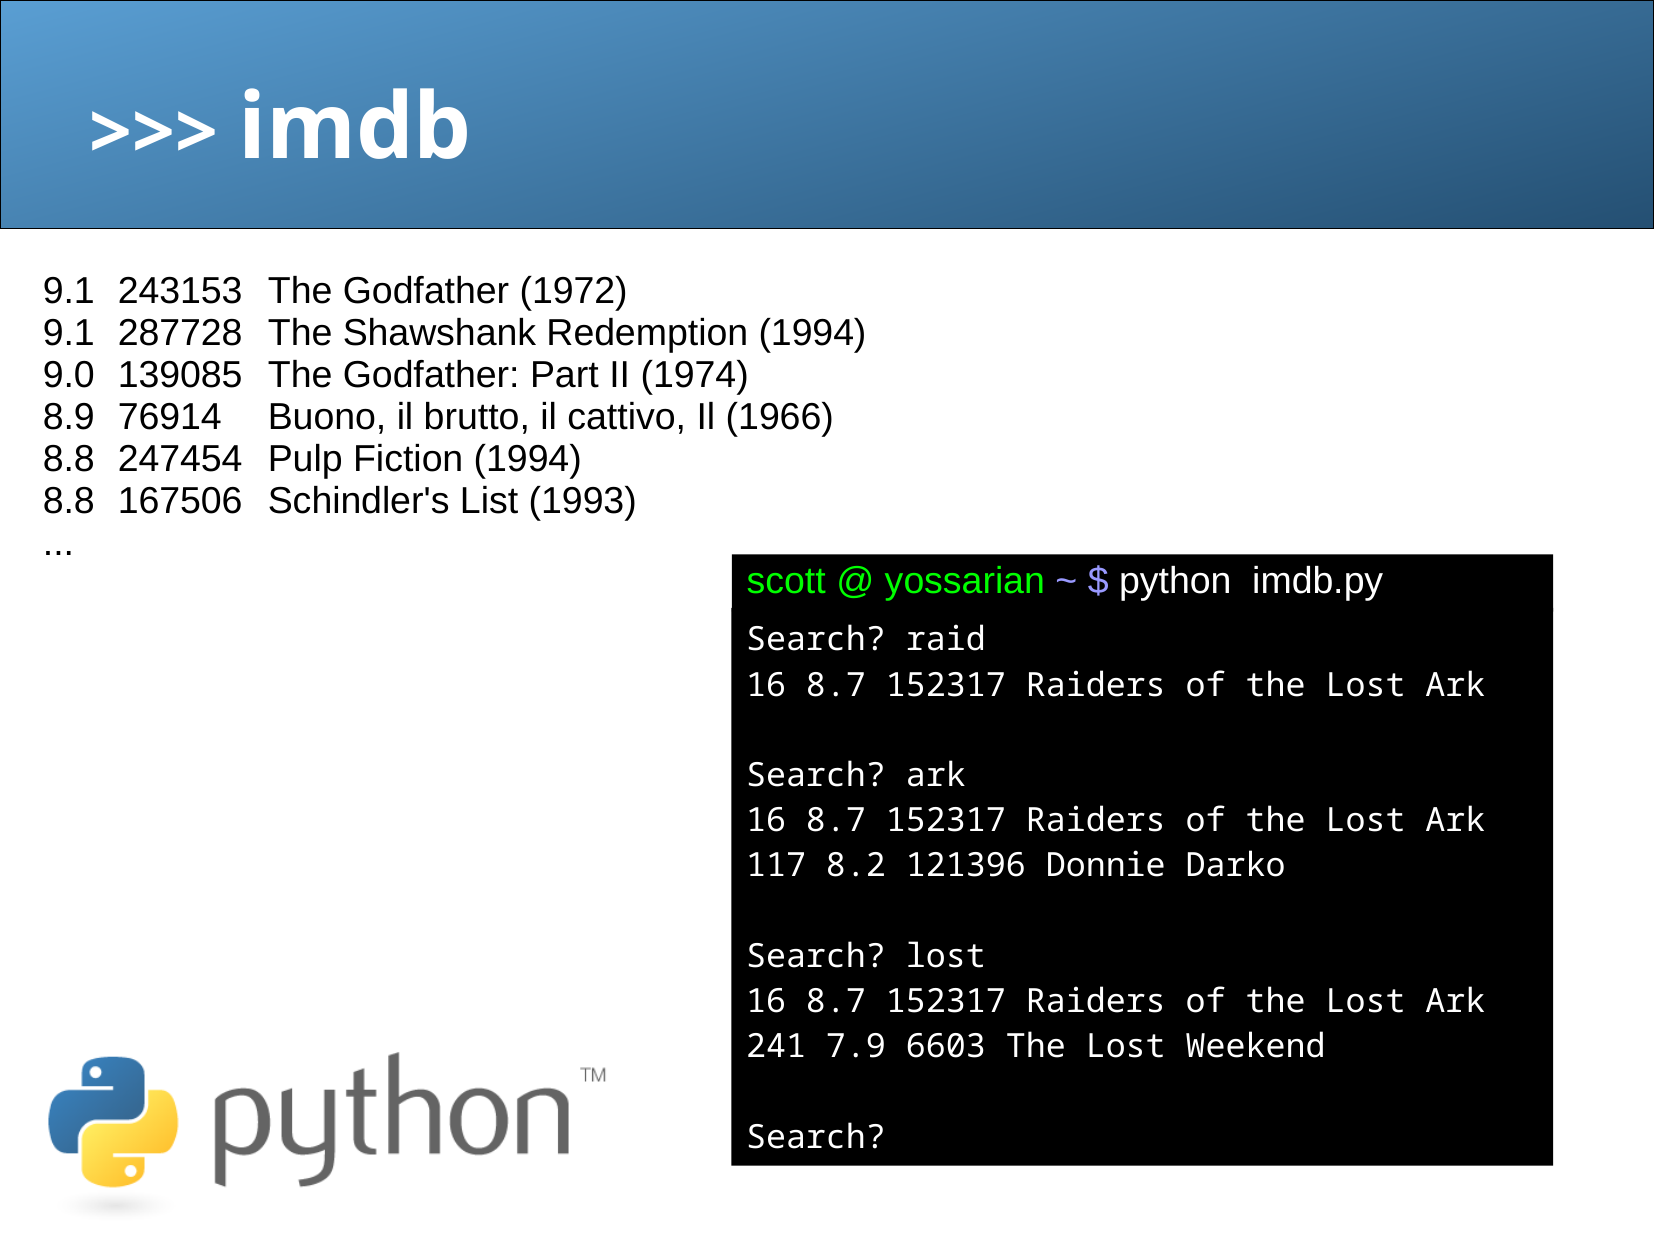

>>> imdb
9.1	243153	The Godfather (1972)
9.1	287728	The Shawshank Redemption (1994)
9.0	139085	The Godfather: Part II (1974)
8.9	76914	Buono, il brutto, il cattivo, Il (1966)
8.8	247454	Pulp Fiction (1994)
8.8	167506	Schindler's List (1993)
...
scott @ yossarian ~ $ python imdb.py
Search? raid
16 8.7 152317 Raiders of the Lost Ark
Search? ark
16 8.7 152317 Raiders of the Lost Ark
117 8.2 121396 Donnie Darko
Search? lost
16 8.7 152317 Raiders of the Lost Ark
241 7.9 6603 The Lost Weekend
Search?